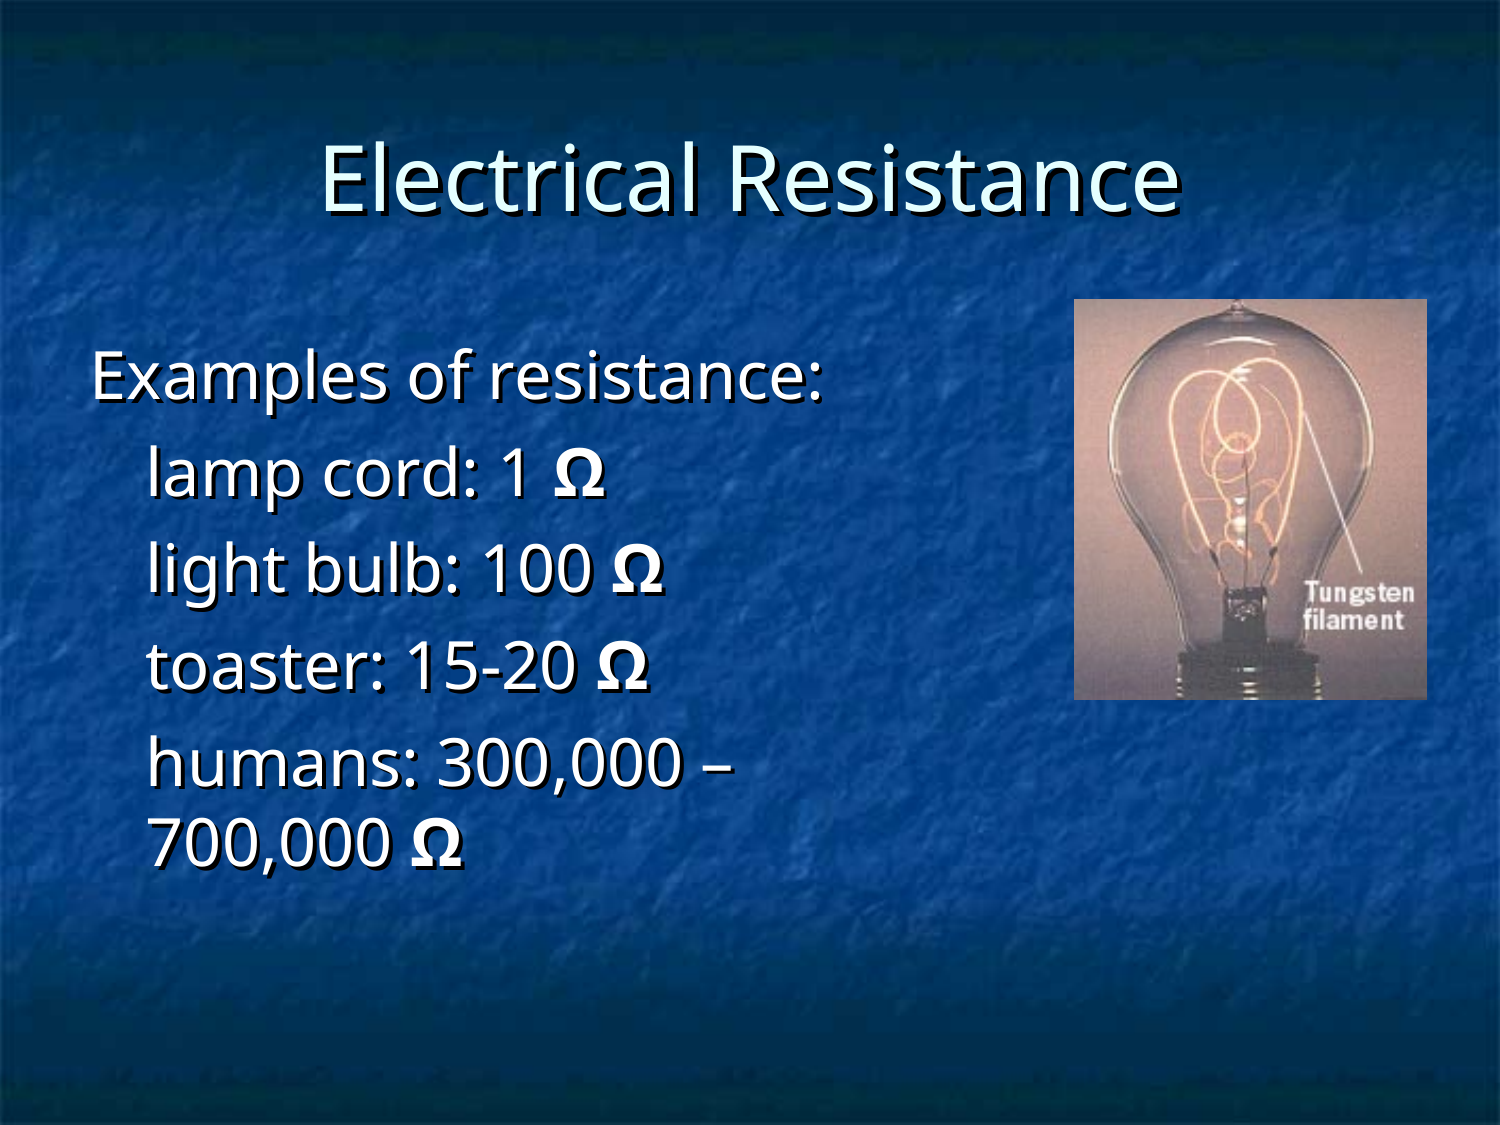

# Electrical Resistance
Examples of resistance:
	lamp cord: 1 Ω
	light bulb: 100 Ω
	toaster: 15-20 Ω
	humans: 300,000 – 	700,000 Ω